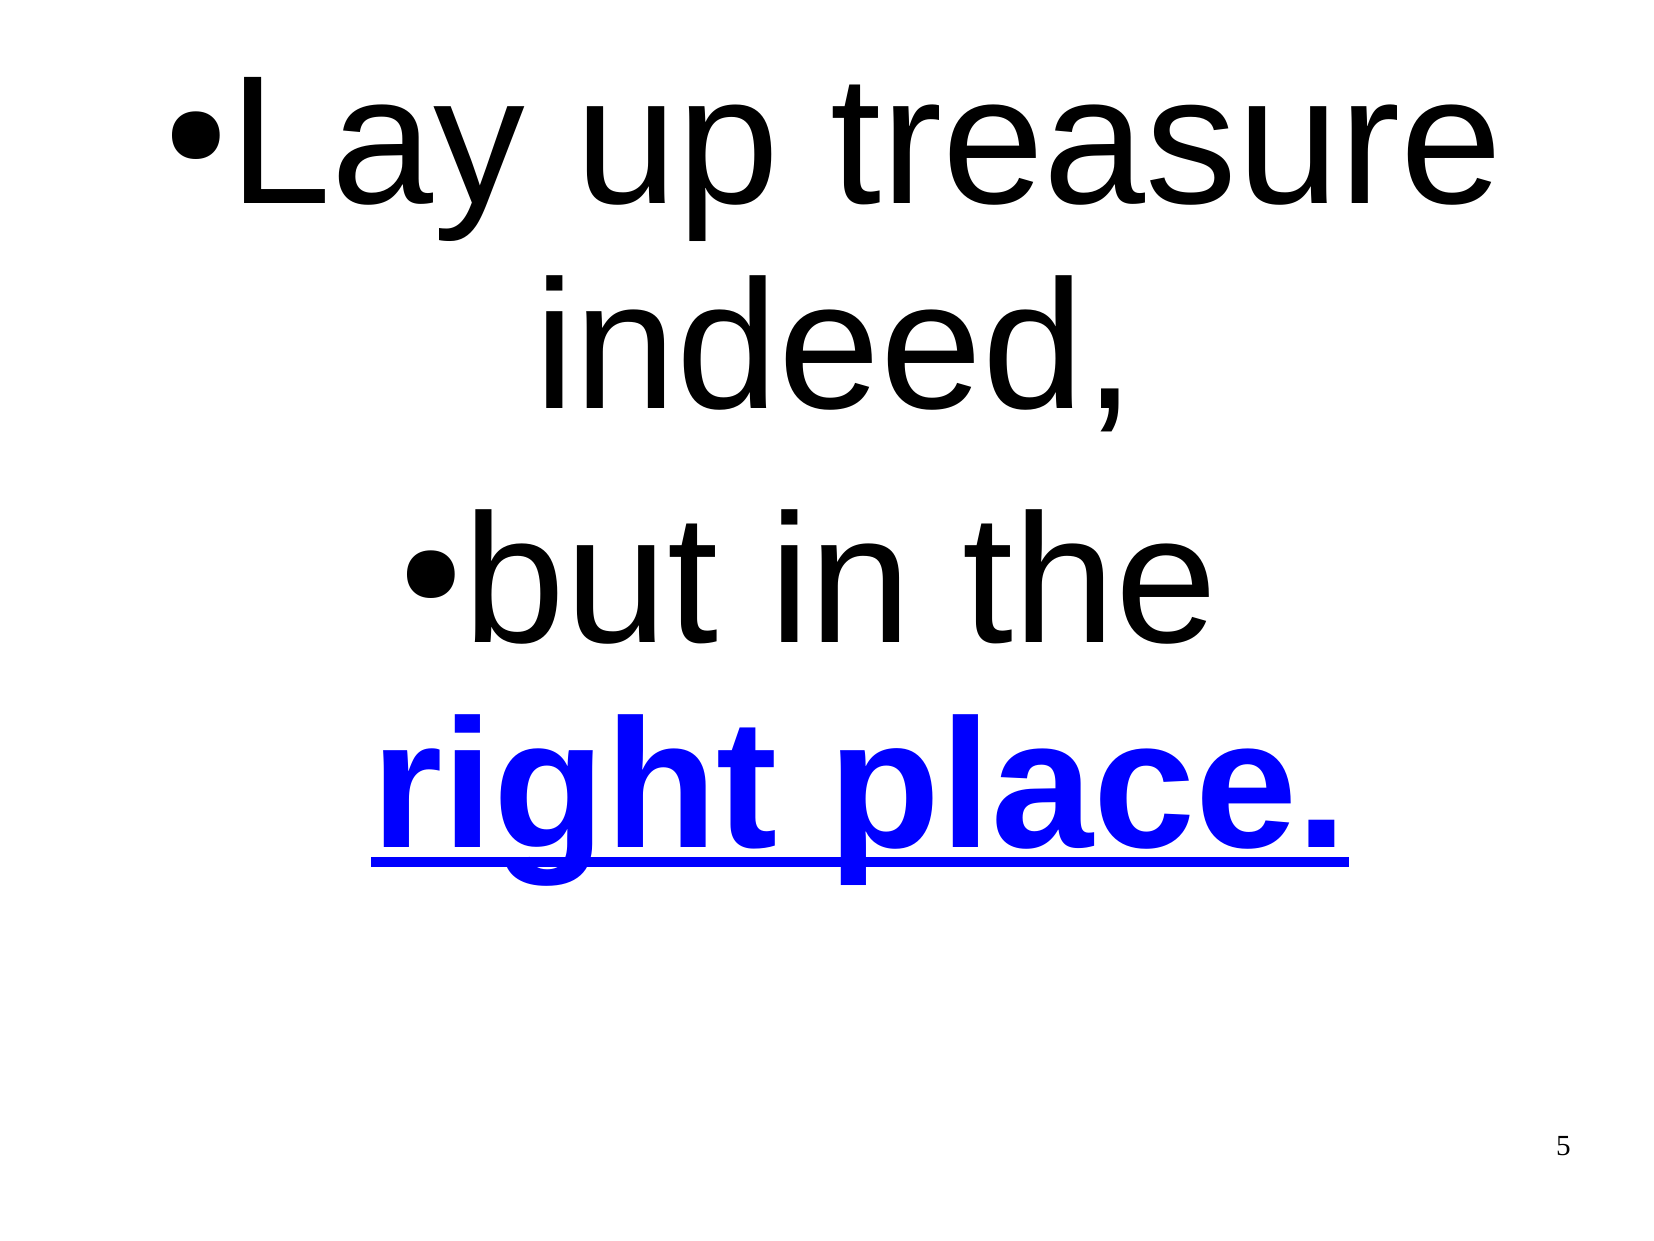

# Lay up treasure indeed,
but in the
right place.
5